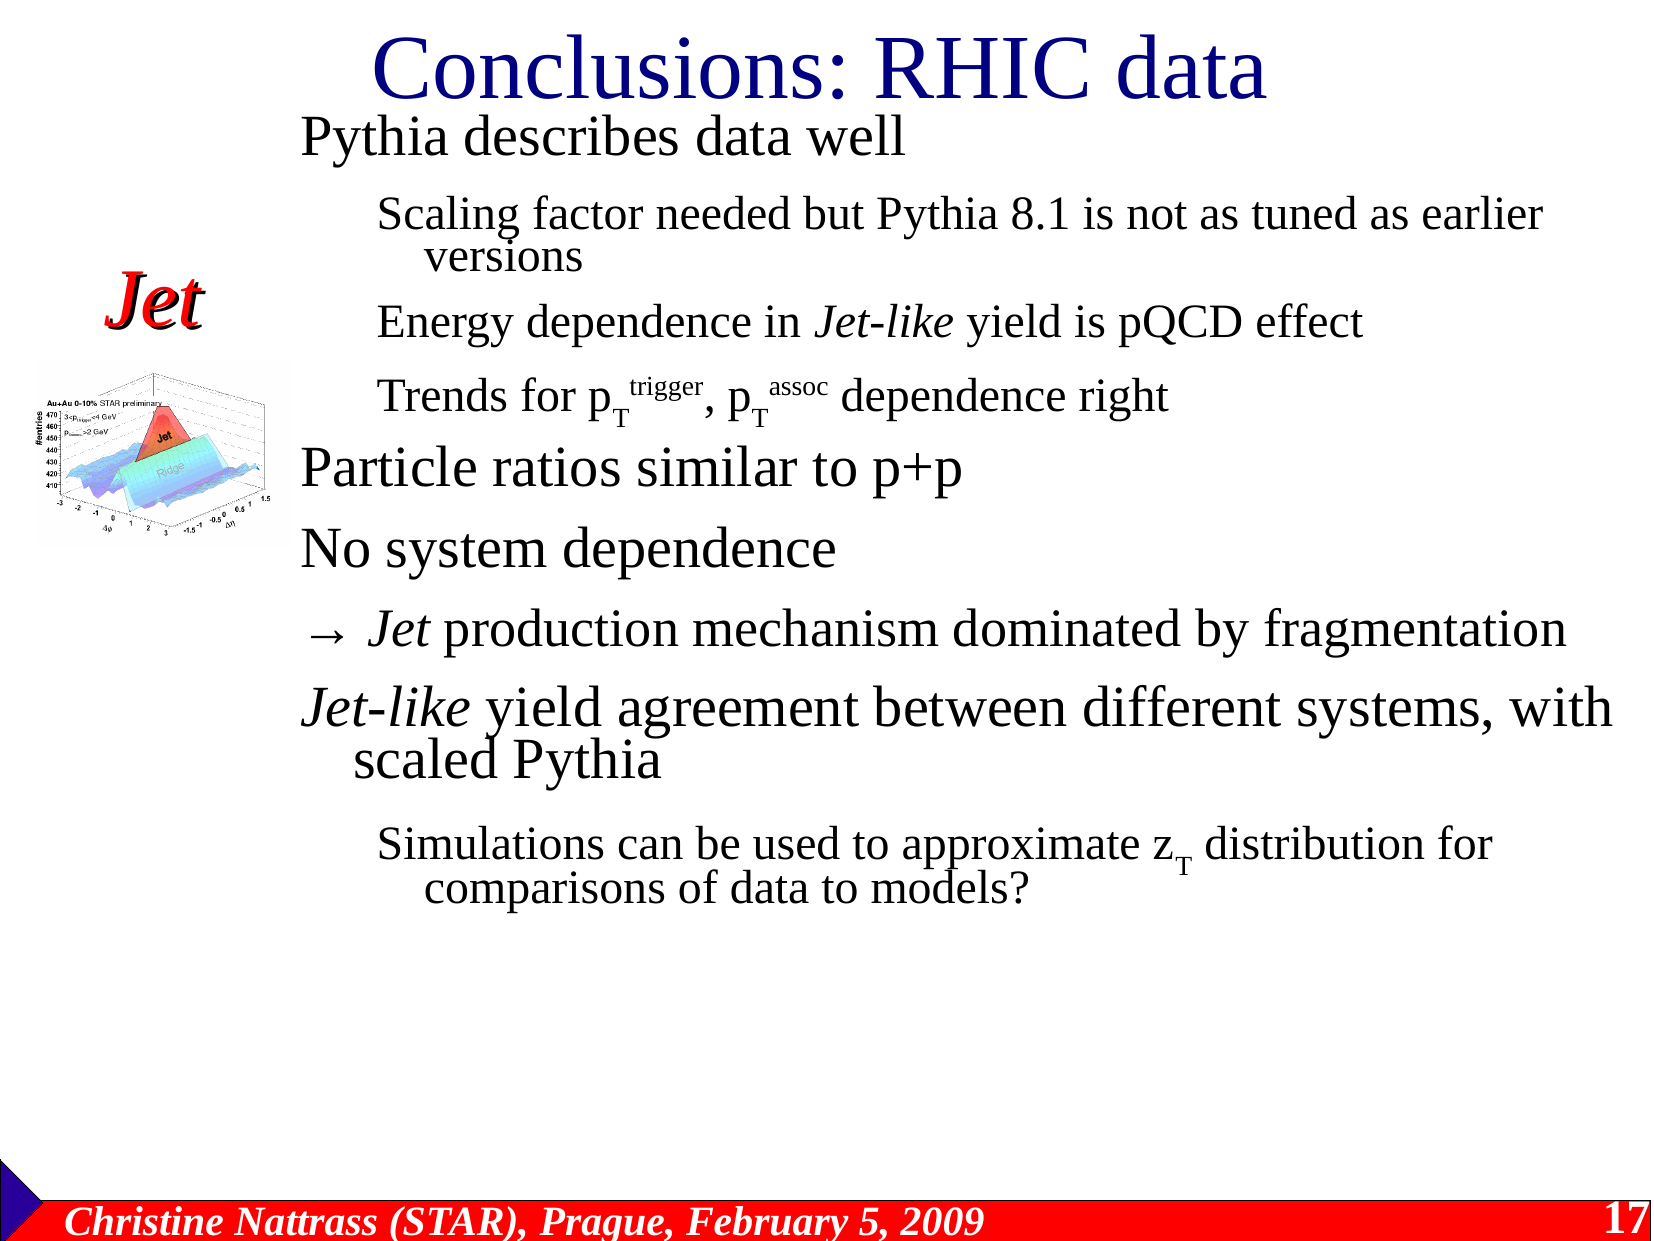

# Conclusions: RHIC data
Pythia describes data well
Scaling factor needed but Pythia 8.1 is not as tuned as earlier versions
Energy dependence in Jet-like yield is pQCD effect
Trends for pTtrigger, pTassoc dependence right
Particle ratios similar to p+p
No system dependence
→ Jet production mechanism dominated by fragmentation
Jet-like yield agreement between different systems, with scaled Pythia
Simulations can be used to approximate zT distribution for comparisons of data to models?
Jet
17